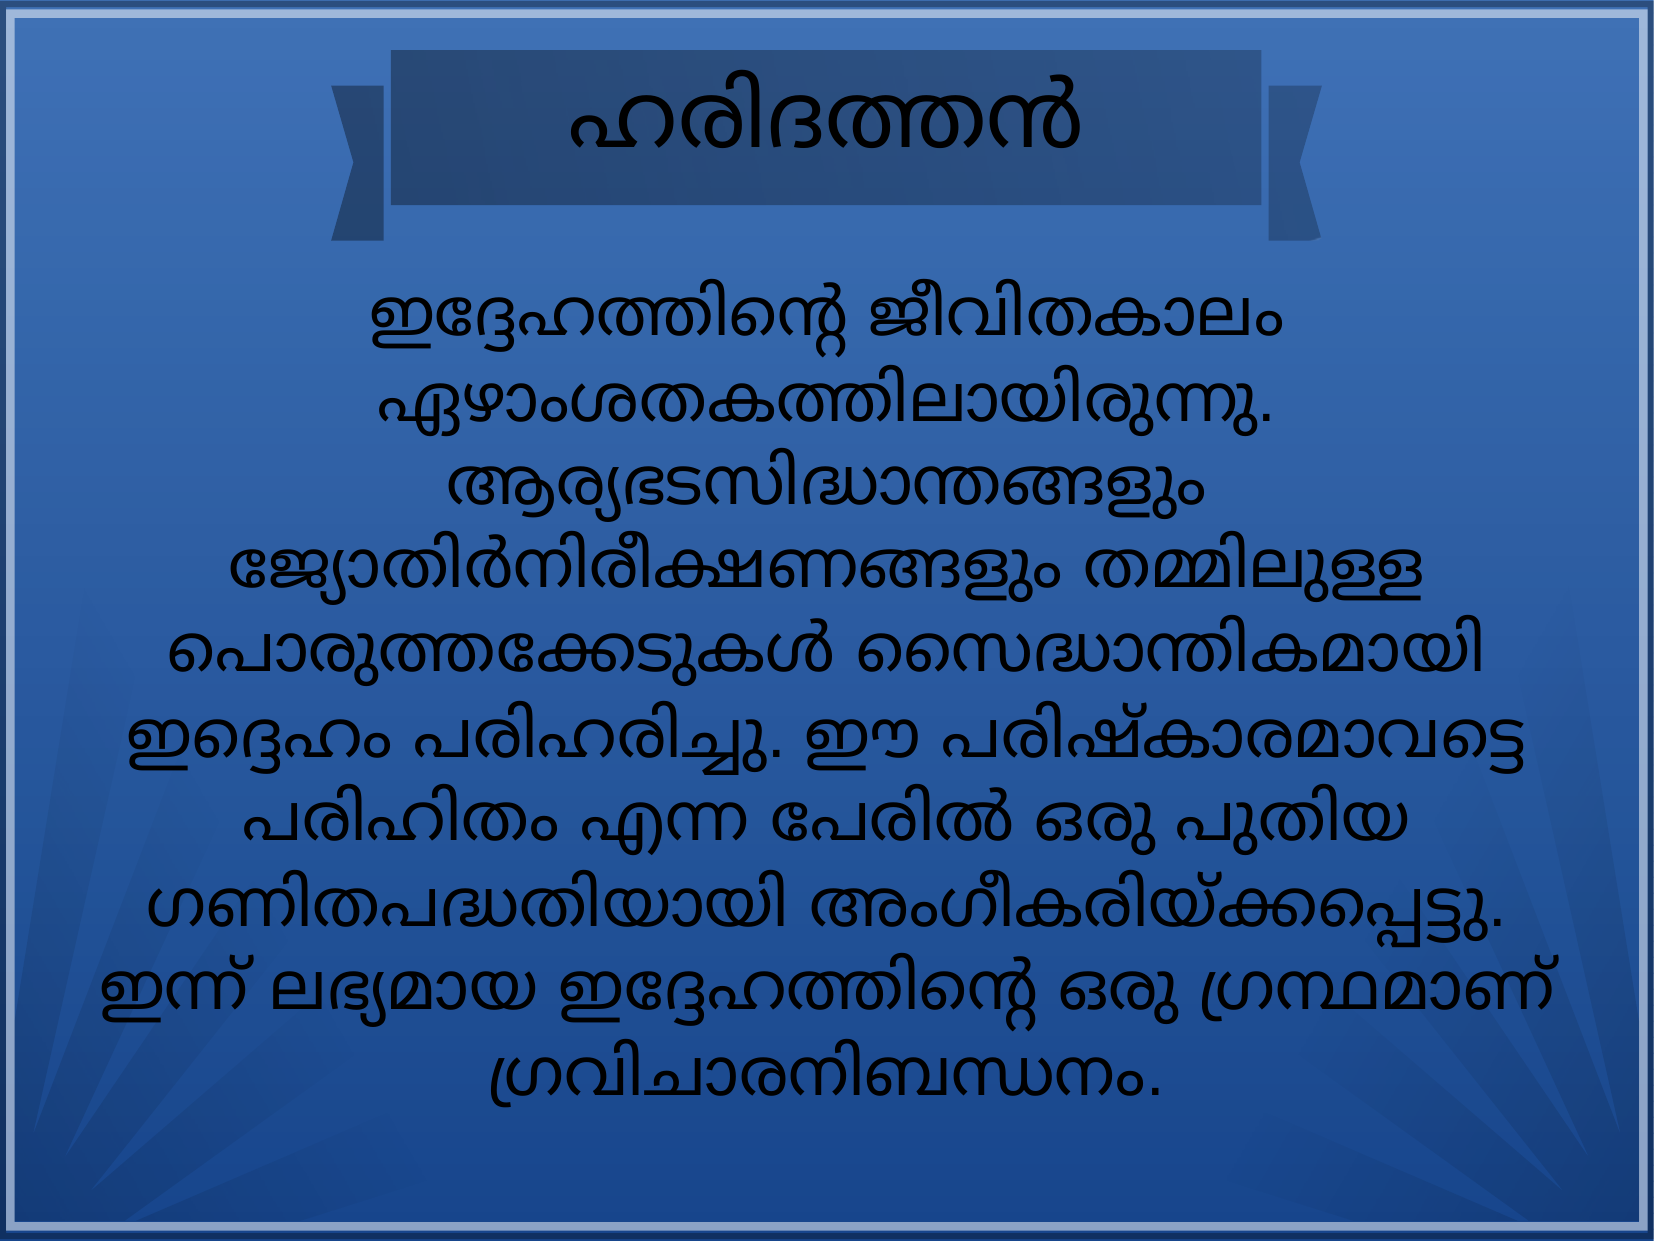

# ഹരിദത്തൻ
ഇദ്ദേഹത്തിന്റെ ജീവിതകാലം ഏഴാംശതകത്തിലായിരുന്നു. ആര്യഭടസിദ്ധാന്തങ്ങളും ജ്യോതിർനിരീക്ഷണങ്ങളും തമ്മിലുള്ള പൊരുത്തക്കേടുകൾ സൈദ്ധാന്തികമായി ഇദ്ദെഹം പരിഹരിച്ചു. ഈ പരിഷ്കാരമാവട്ടെ പരിഹിതം എന്ന പേരിൽ ഒരു പുതിയ ഗണിതപദ്ധതിയായി അംഗീകരിയ്ക്കപ്പെട്ടു. ഇന്ന് ലഭ്യമായ ഇദ്ദേഹത്തിന്റെ ഒരു ഗ്രന്ഥമാണ് ഗ്രവിചാരനിബന്ധനം.